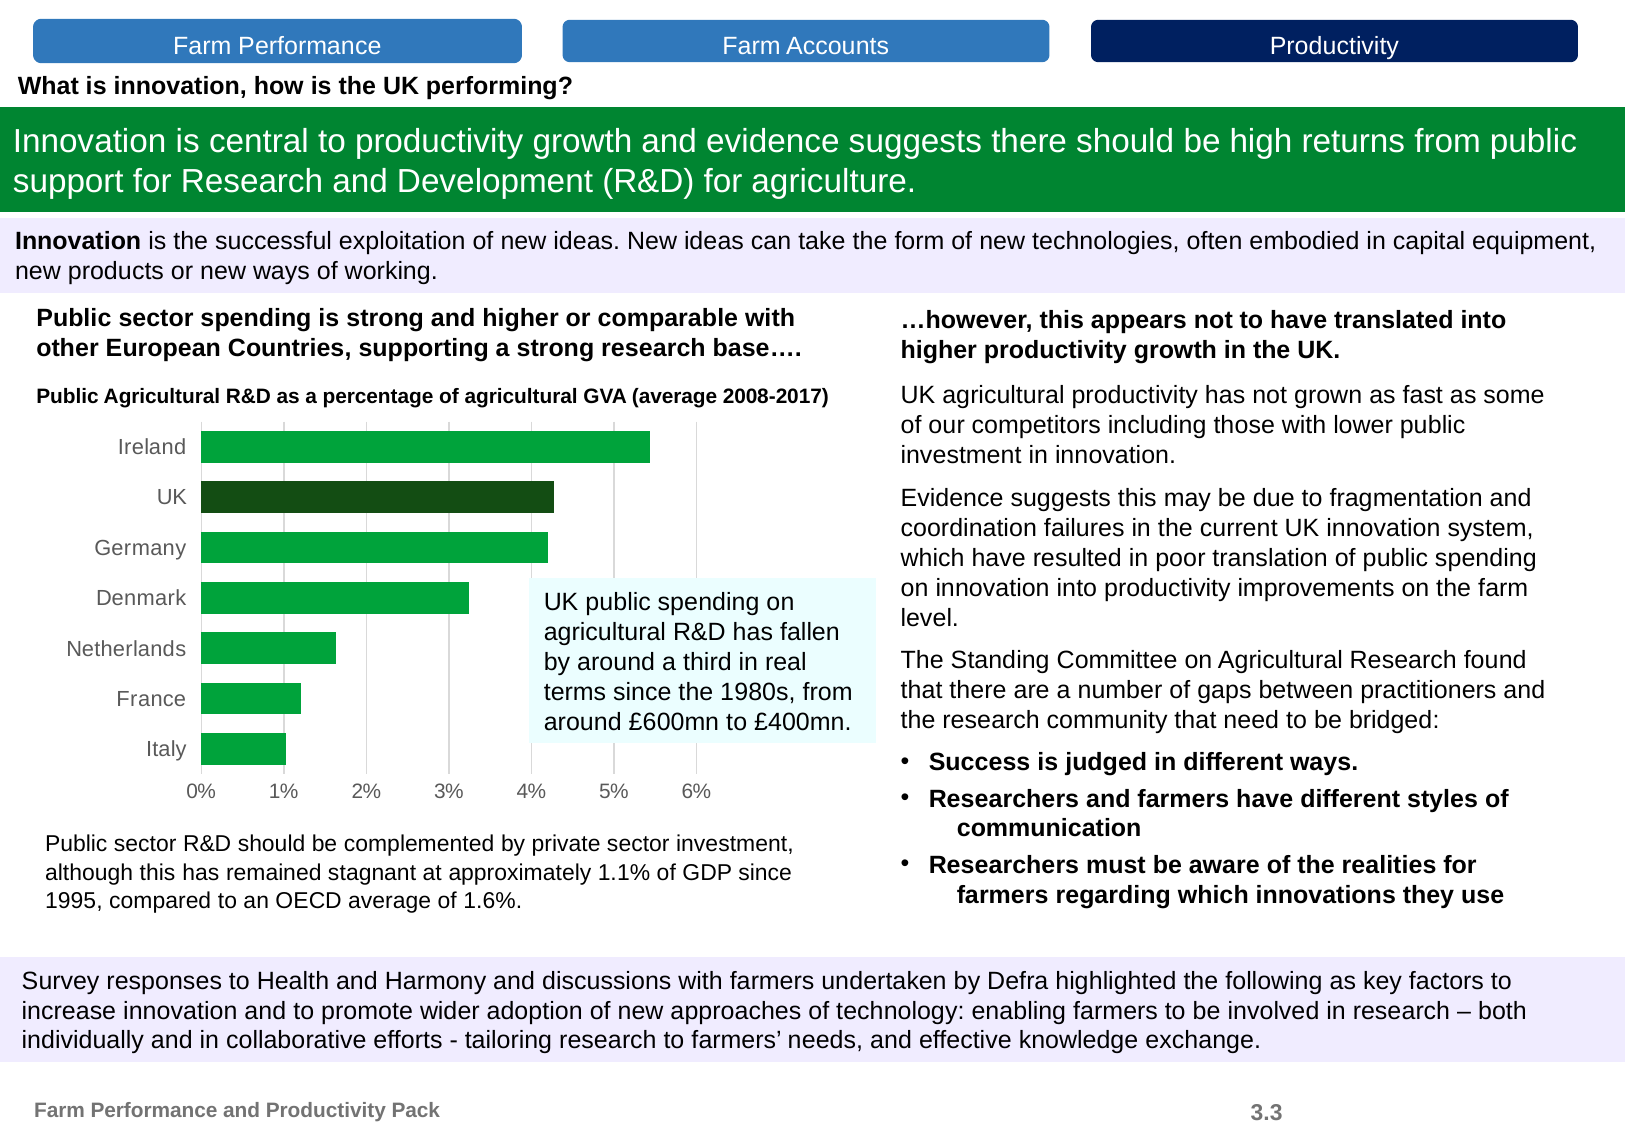

Farm Performance
Farm Accounts
Productivity
# Slide 4.3 – What is innovation, how is the UK performing?
What is innovation, how is the UK performing?
Innovation is central to productivity growth and evidence suggests there should be high returns from public support for Research and Development (R&D) for agriculture.
Innovation is the successful exploitation of new ideas. New ideas can take the form of new technologies, often embodied in capital equipment, new products or new ways of working.
Public sector spending is strong and higher or comparable with other European Countries, supporting a strong research base….
…however, this appears not to have translated into higher productivity growth in the UK.
UK agricultural productivity has not grown as fast as some of our competitors including those with lower public investment in innovation.
Evidence suggests this may be due to fragmentation and coordination failures in the current UK innovation system, which have resulted in poor translation of public spending on innovation into productivity improvements on the farm level.
The Standing Committee on Agricultural Research found that there are a number of gaps between practitioners and the research community that need to be bridged:
Success is judged in different ways.
Researchers and farmers have different styles of communication
Researchers must be aware of the realities for farmers regarding which innovations they use
Public Agricultural R&D as a percentage of agricultural GVA (average 2008-2017)
### Chart
| Category | 2008-2017 |
|---|---|
| Italy | 0.0102604552577608 |
| France | 0.0120777880414044 |
| Netherlands | 0.0162868623751919 |
| Denmark | 0.0324772236088896 |
| Germany | 0.0419933789344018 |
| UK | 0.0426893936831185 |
| Ireland | 0.0543651302858261 |UK public spending on agricultural R&D has fallen by around a third in real terms since the 1980s, from around £600mn to £400mn.
Public sector R&D should be complemented by private sector investment, although this has remained stagnant at approximately 1.1% of GDP since 1995, compared to an OECD average of 1.6%.
Survey responses to Health and Harmony and discussions with farmers undertaken by Defra highlighted the following as key factors to increase innovation and to promote wider adoption of new approaches of technology: enabling farmers to be involved in research – both individually and in collaborative efforts - tailoring research to farmers’ needs, and effective knowledge exchange.
3.3
Farm Performance and Productivity Pack